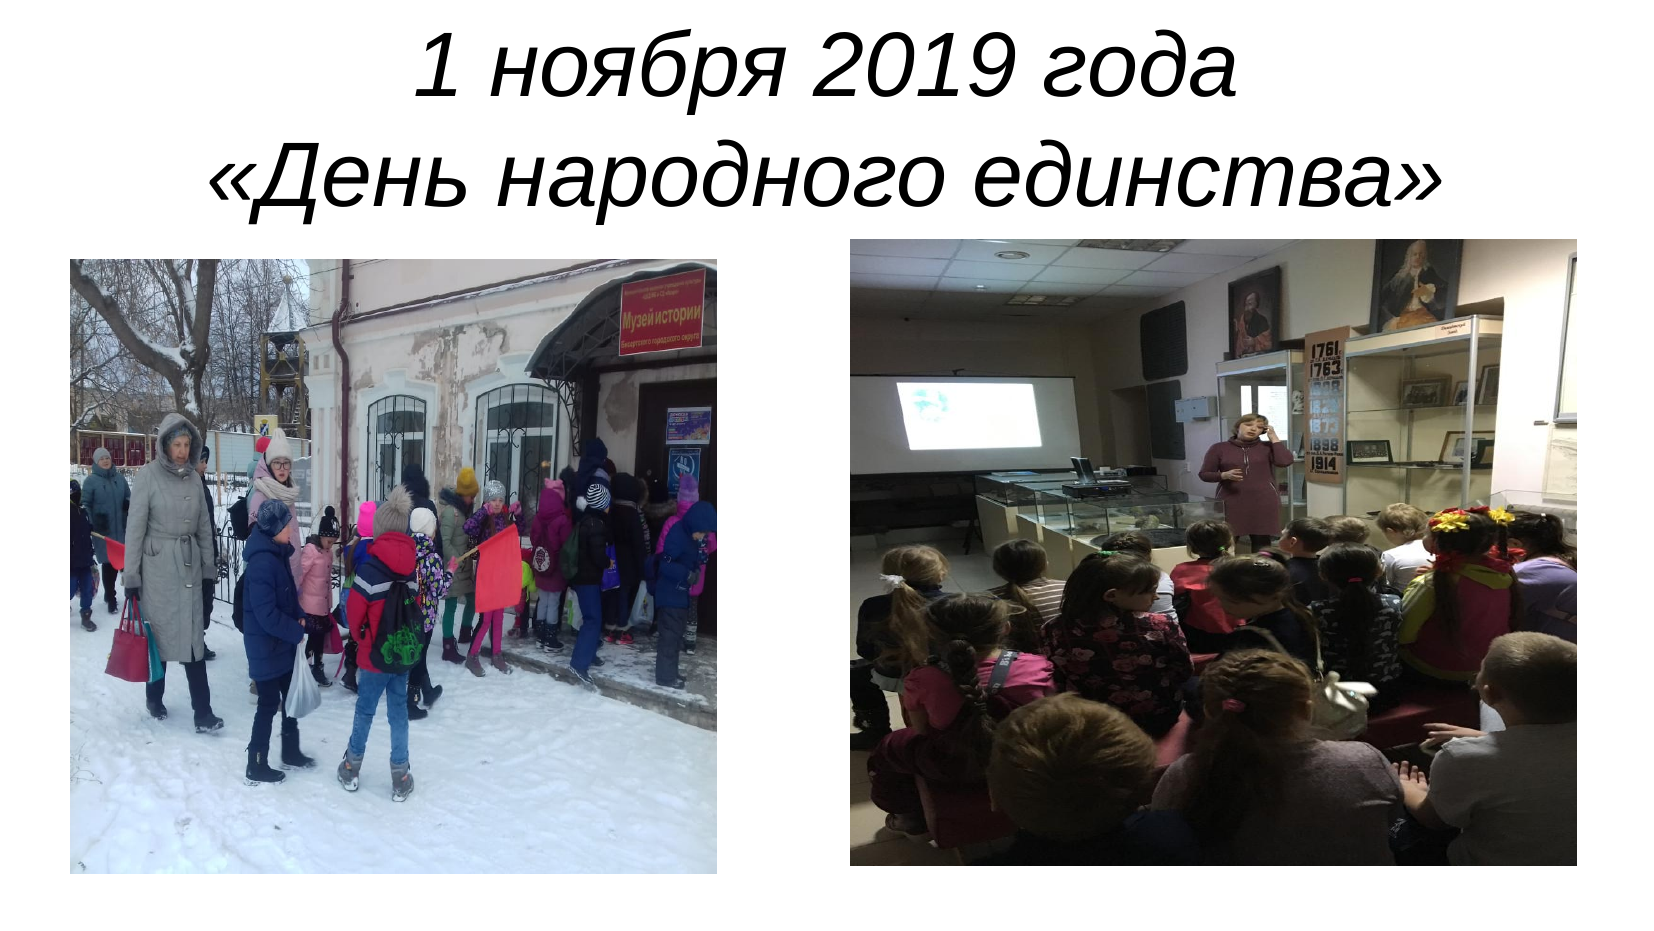

# 1 ноября 2019 года «День народного единства»